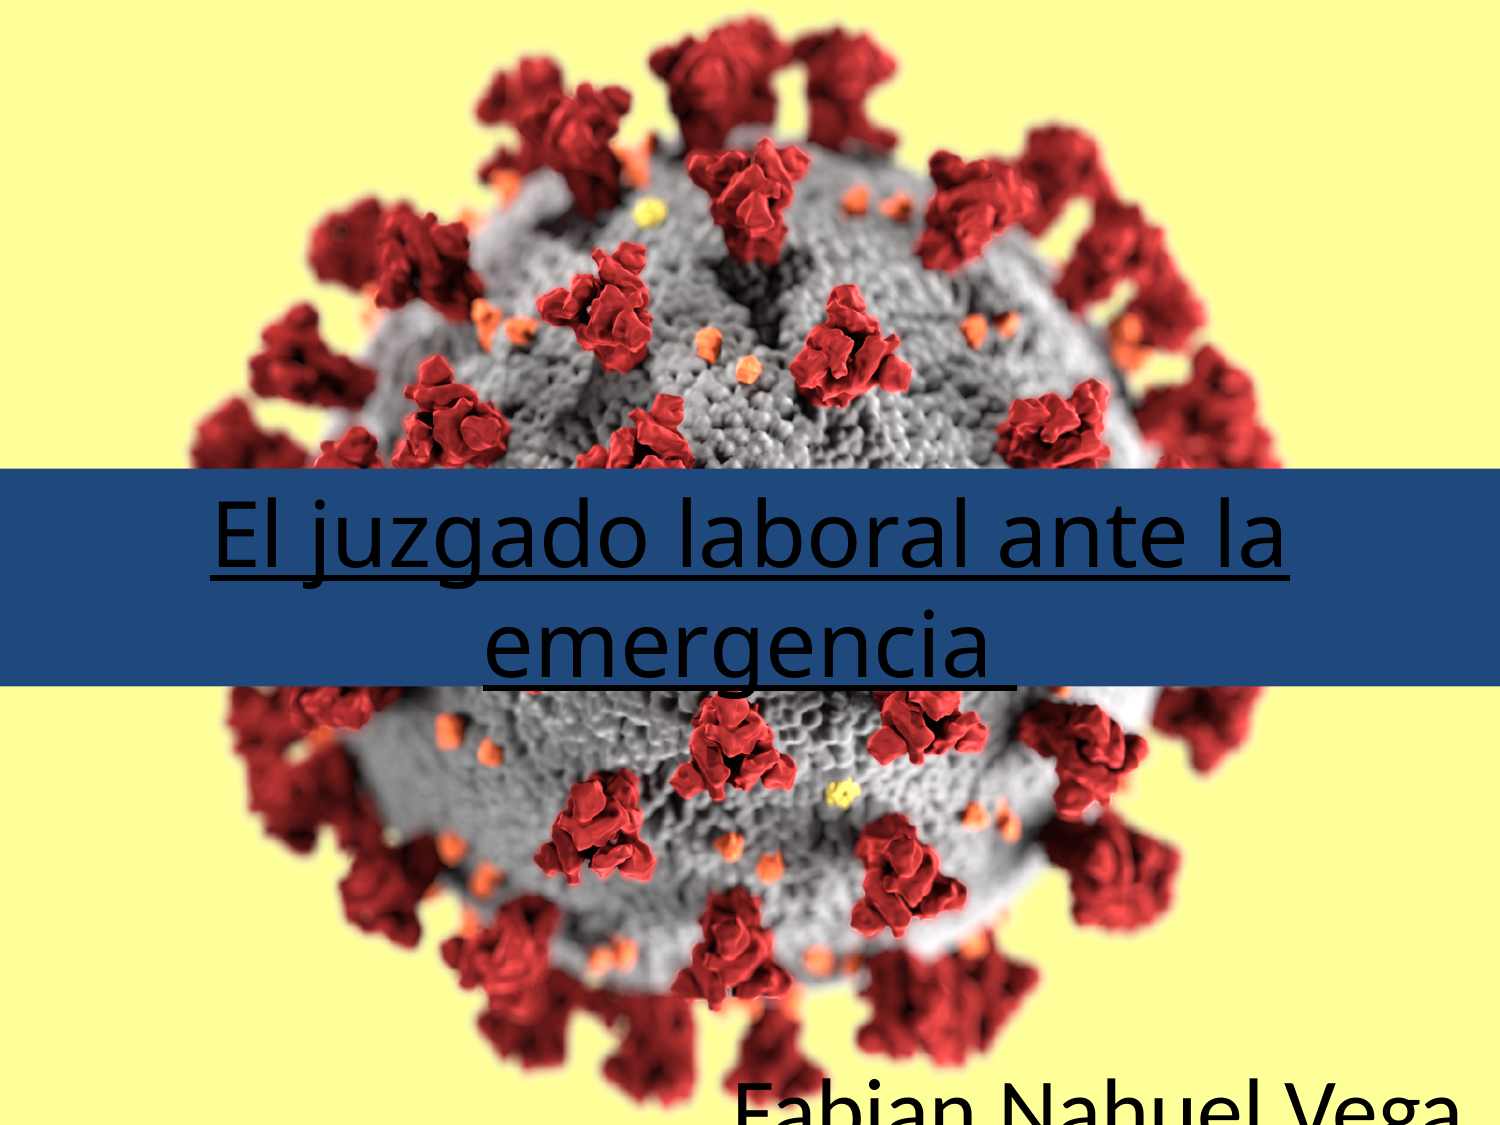

# El juzgado laboral ante la emergencia
Fabian Nahuel Vega